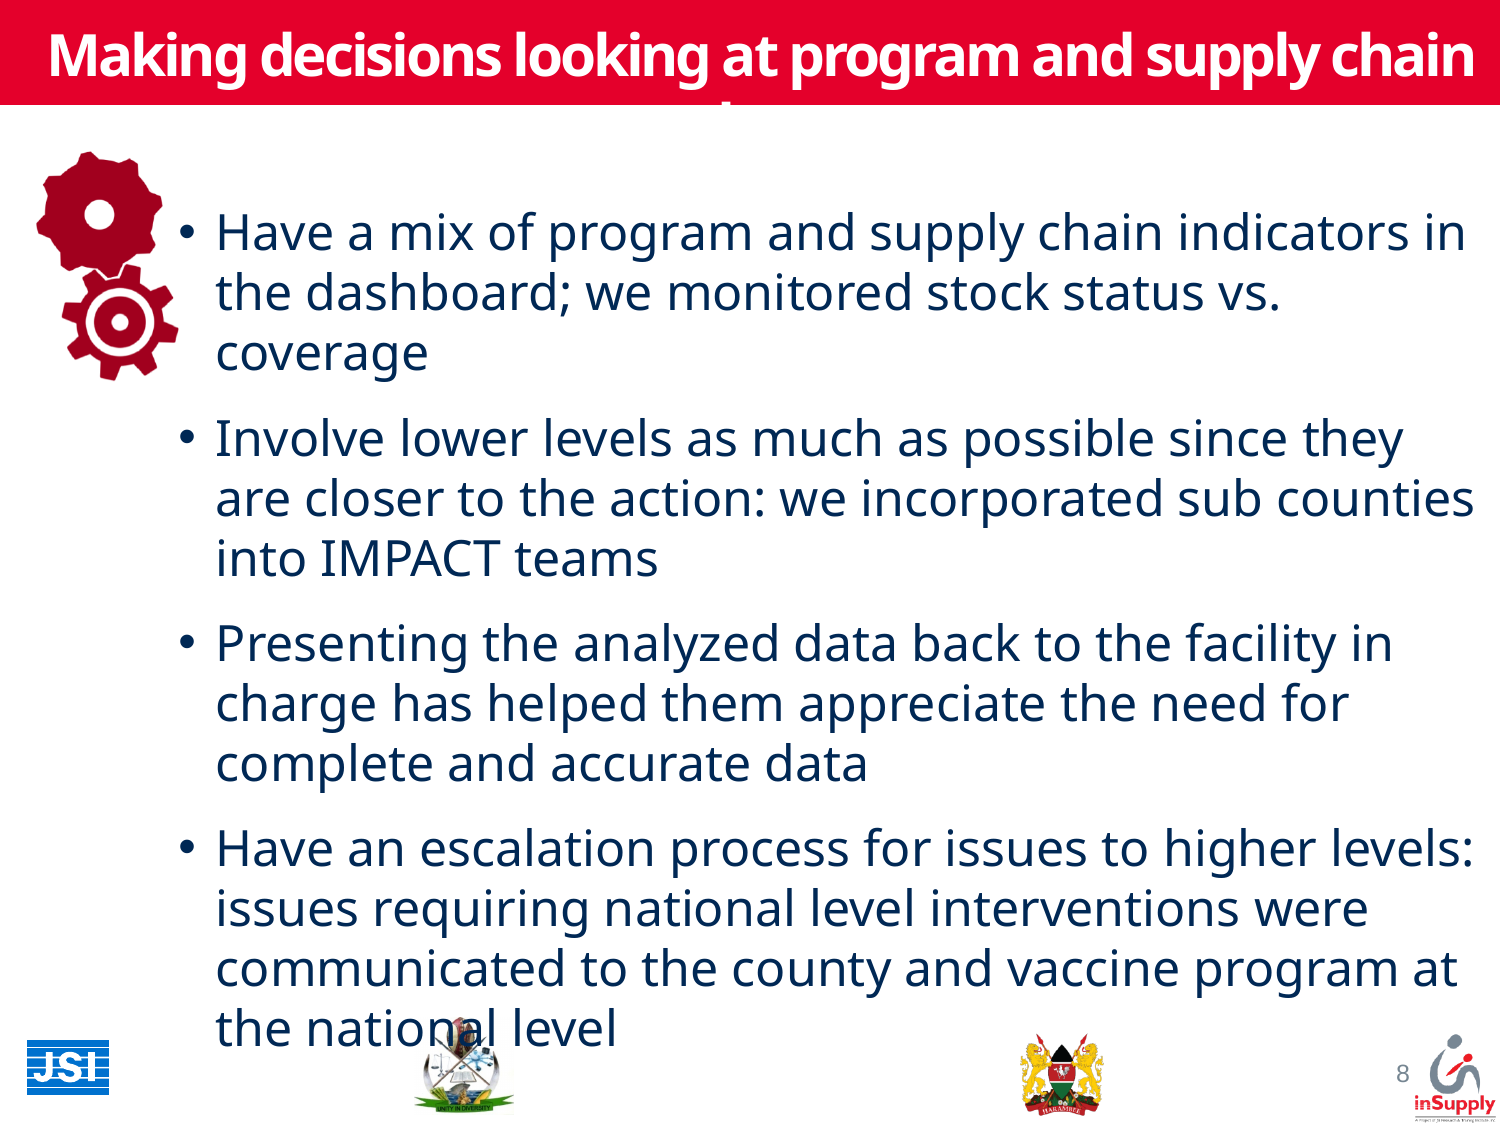

Making decisions looking at program and supply chain data
Have a mix of program and supply chain indicators in the dashboard; we monitored stock status vs. coverage
Involve lower levels as much as possible since they are closer to the action: we incorporated sub counties into IMPACT teams
Presenting the analyzed data back to the facility in charge has helped them appreciate the need for complete and accurate data
Have an escalation process for issues to higher levels: issues requiring national level interventions were communicated to the county and vaccine program at the national level